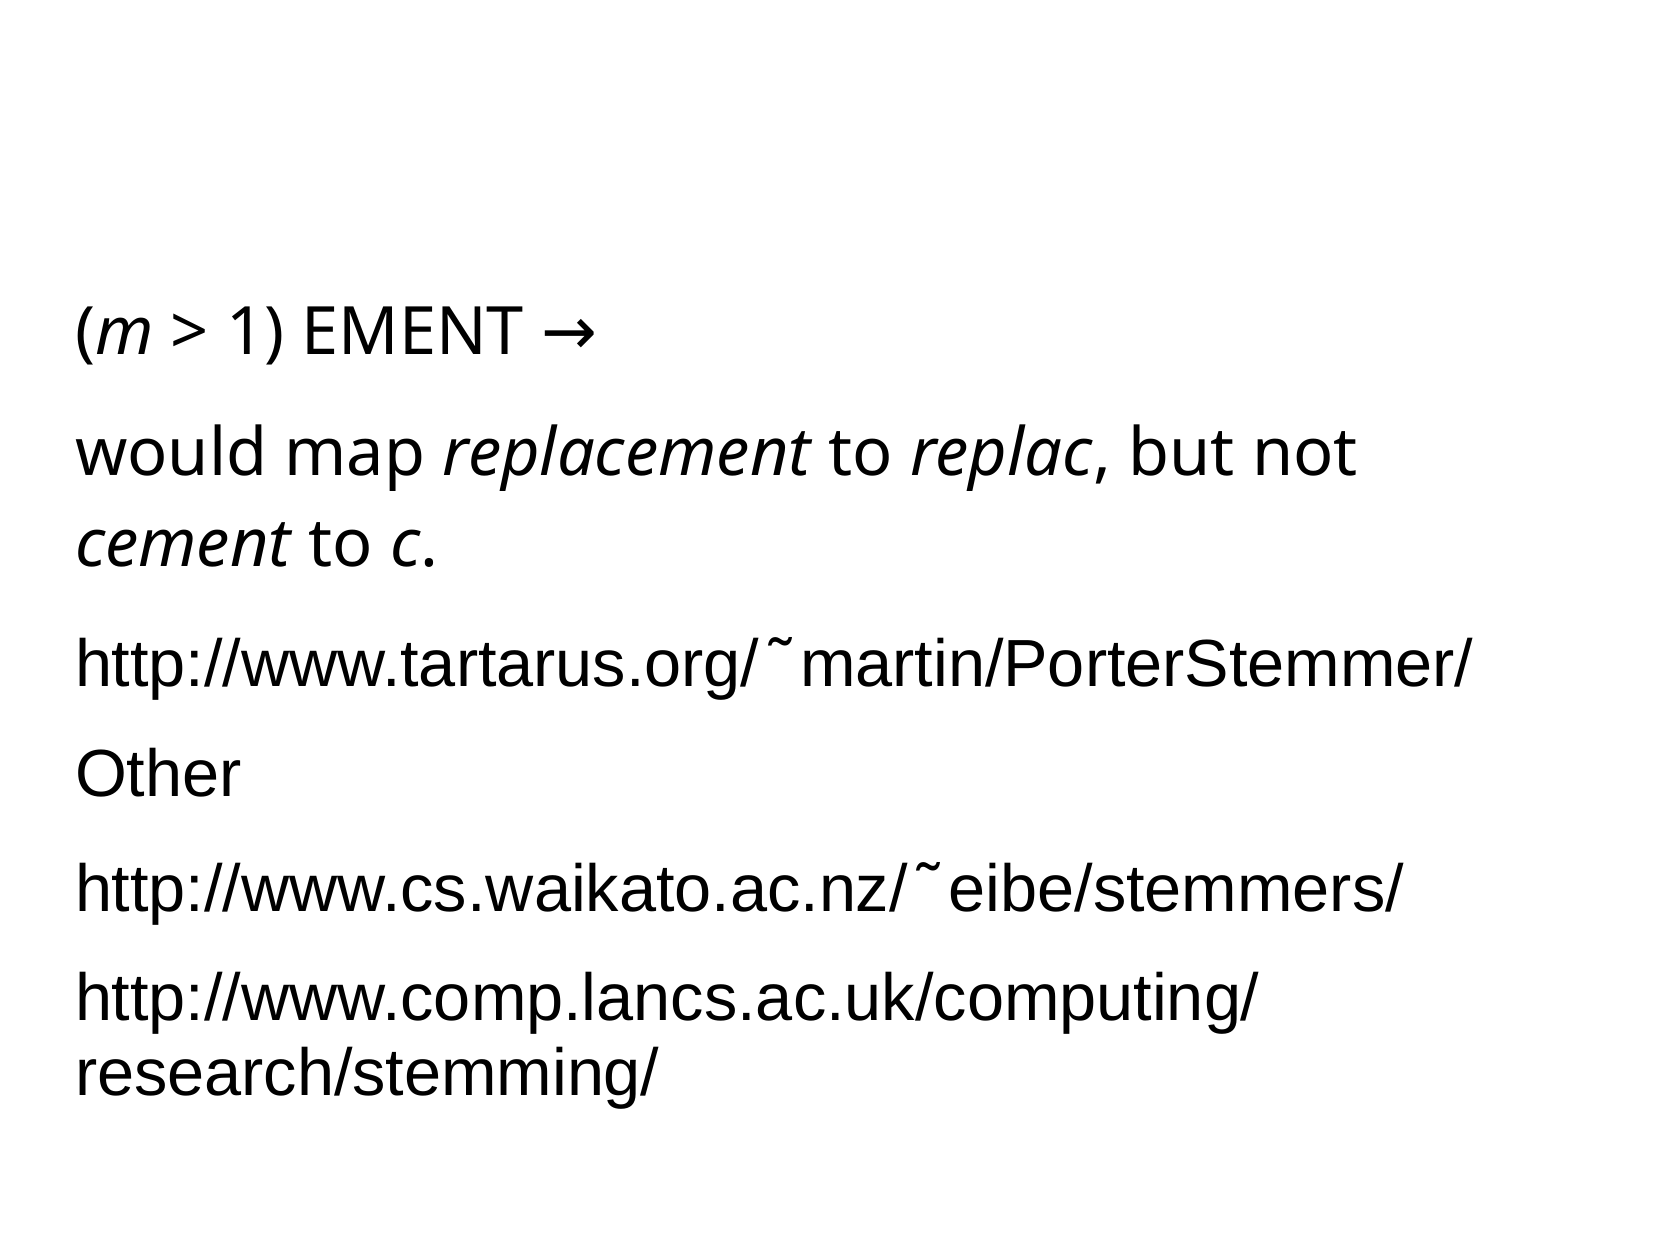

#
(m > 1) EMENT →
would map replacement to replac, but not cement to c.
http://www.tartarus.org/˜martin/PorterStemmer/
Other
http://www.cs.waikato.ac.nz/˜eibe/stemmers/
http://www.comp.lancs.ac.uk/computing/research/stemming/